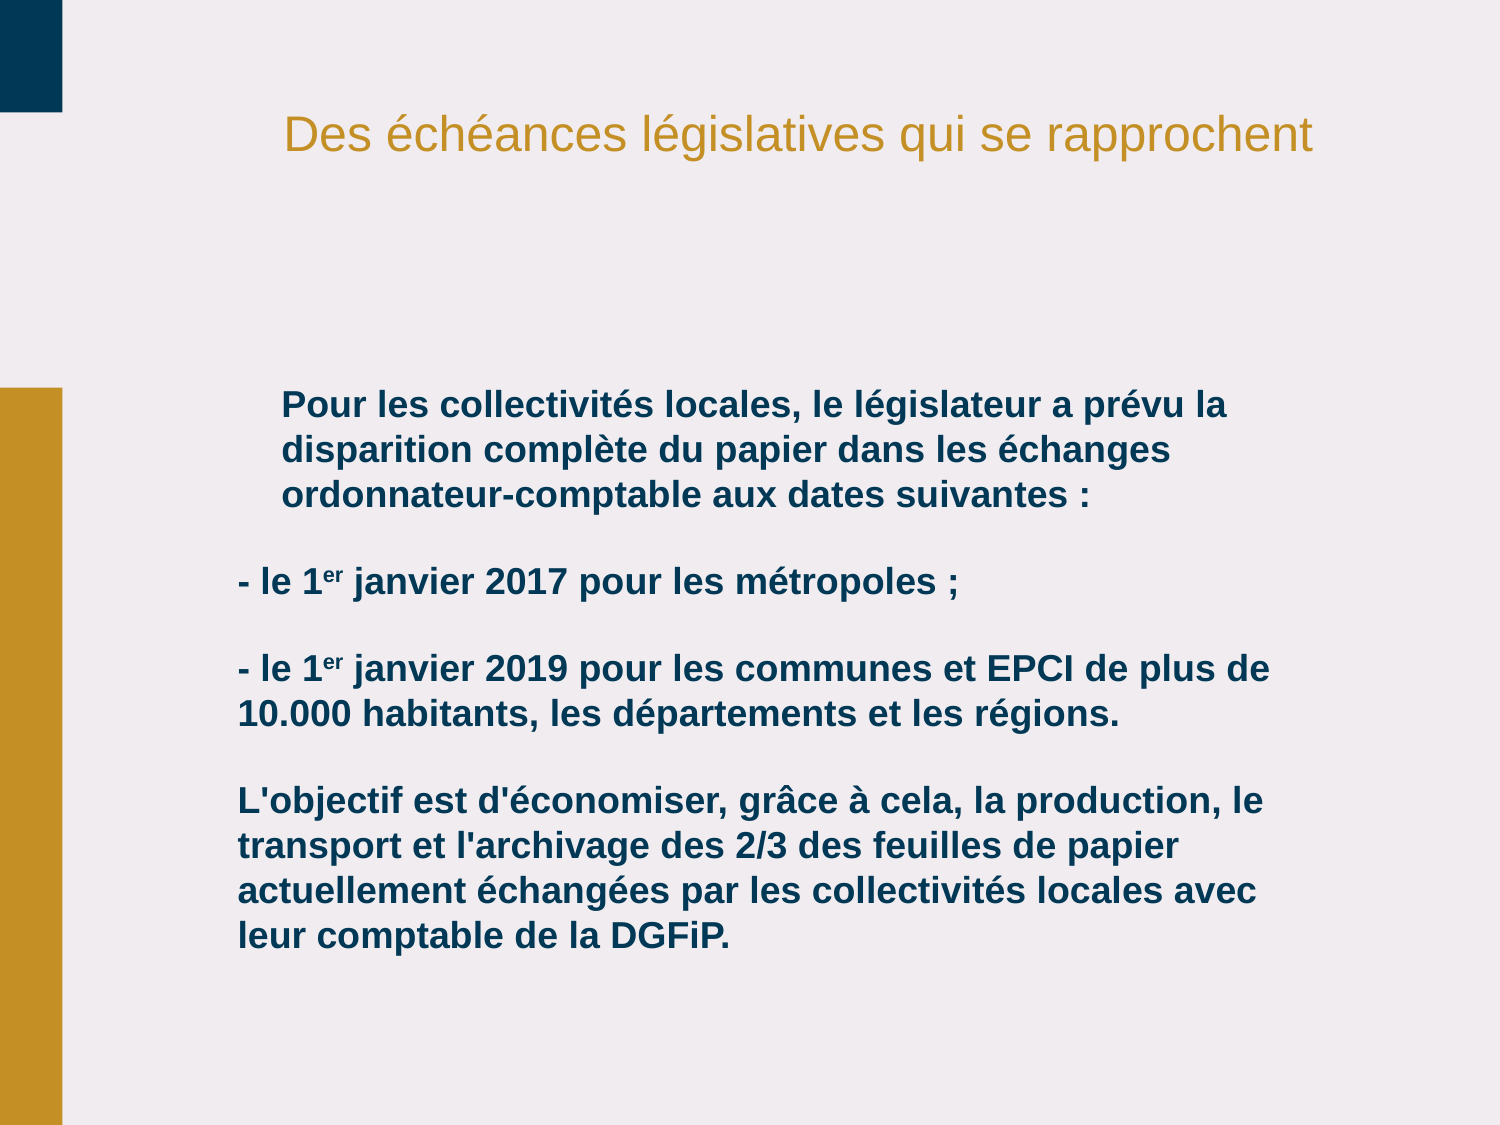

# Des échéances législatives qui se rapprochent
Pour les collectivités locales, le législateur a prévu la disparition complète du papier dans les échanges ordonnateur-comptable aux dates suivantes :
- le 1er janvier 2017 pour les métropoles ;
- le 1er janvier 2019 pour les communes et EPCI de plus de 10.000 habitants, les départements et les régions.
L'objectif est d'économiser, grâce à cela, la production, le transport et l'archivage des 2/3 des feuilles de papier actuellement échangées par les collectivités locales avec leur comptable de la DGFiP.